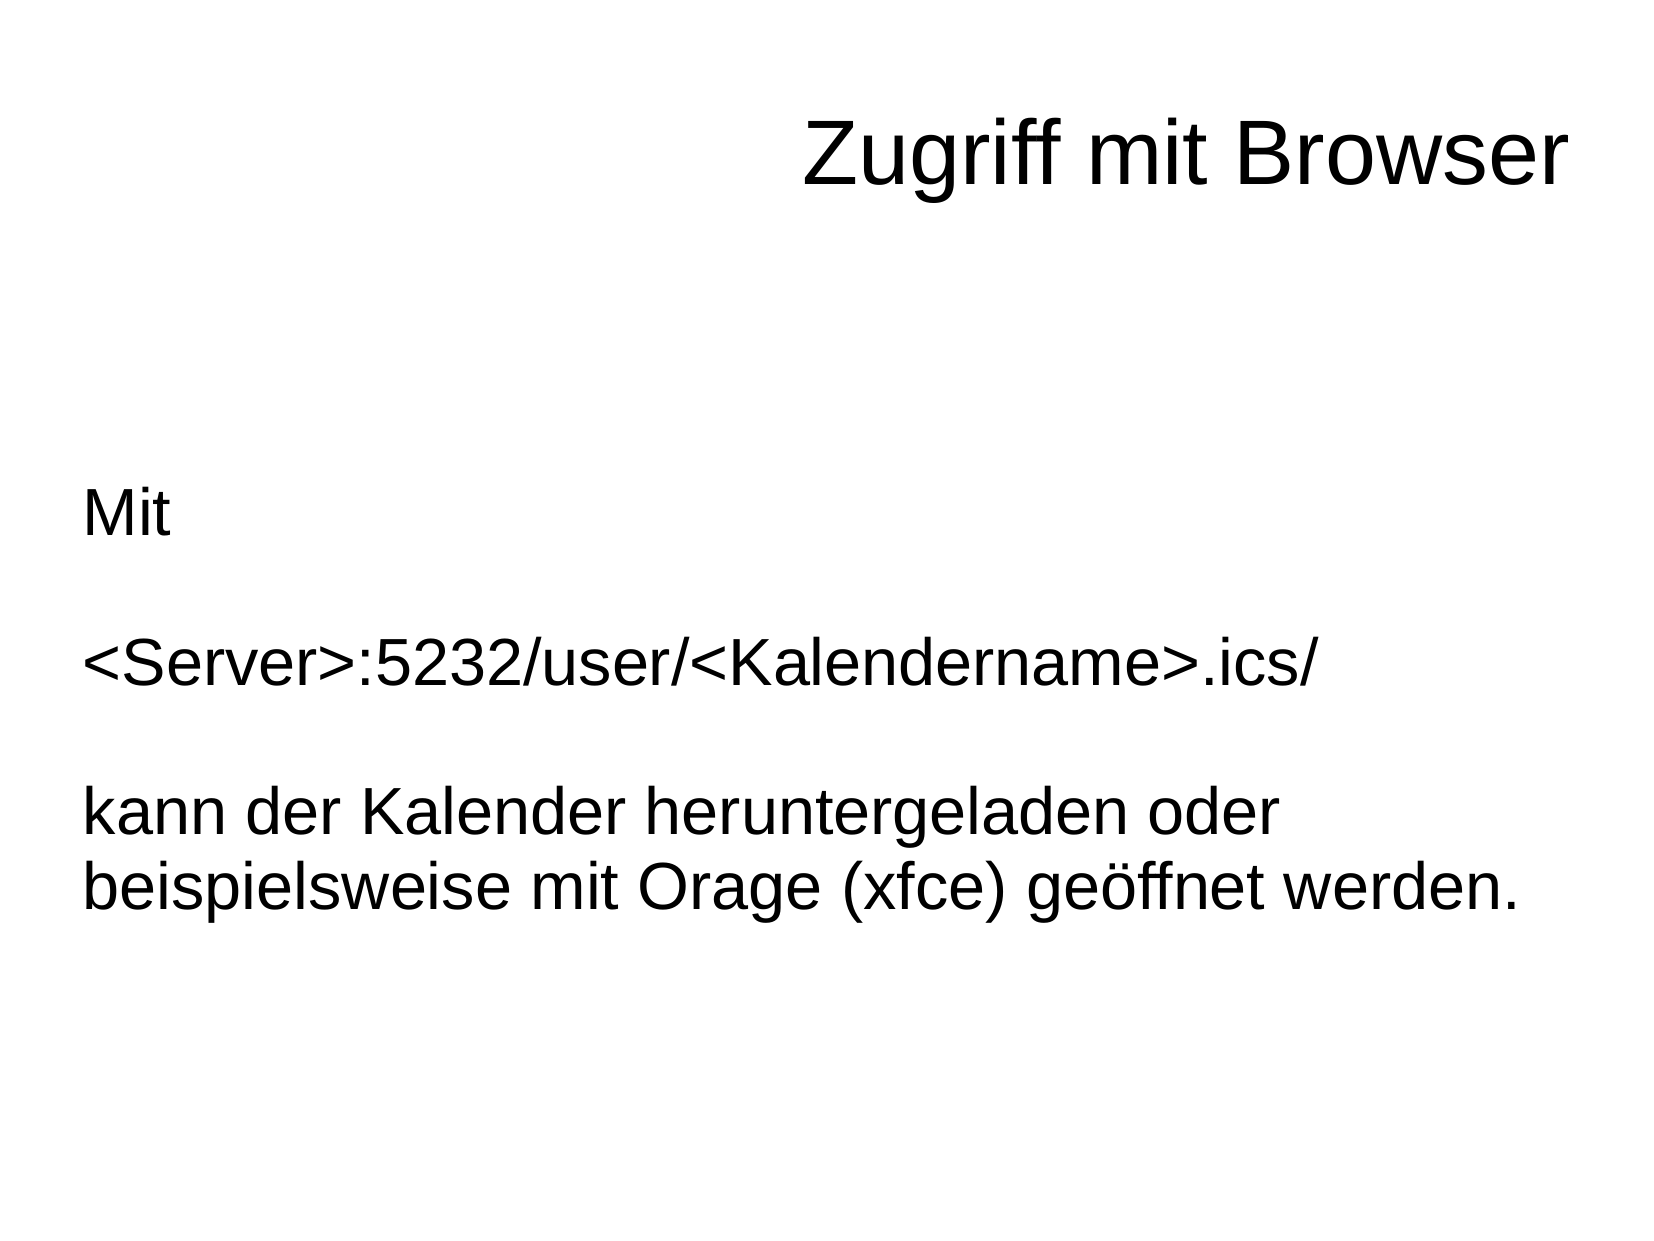

# Zugriff mit Browser
Mit
<Server>:5232/user/<Kalendername>.ics/
kann der Kalender heruntergeladen oder beispielsweise mit Orage (xfce) geöffnet werden.